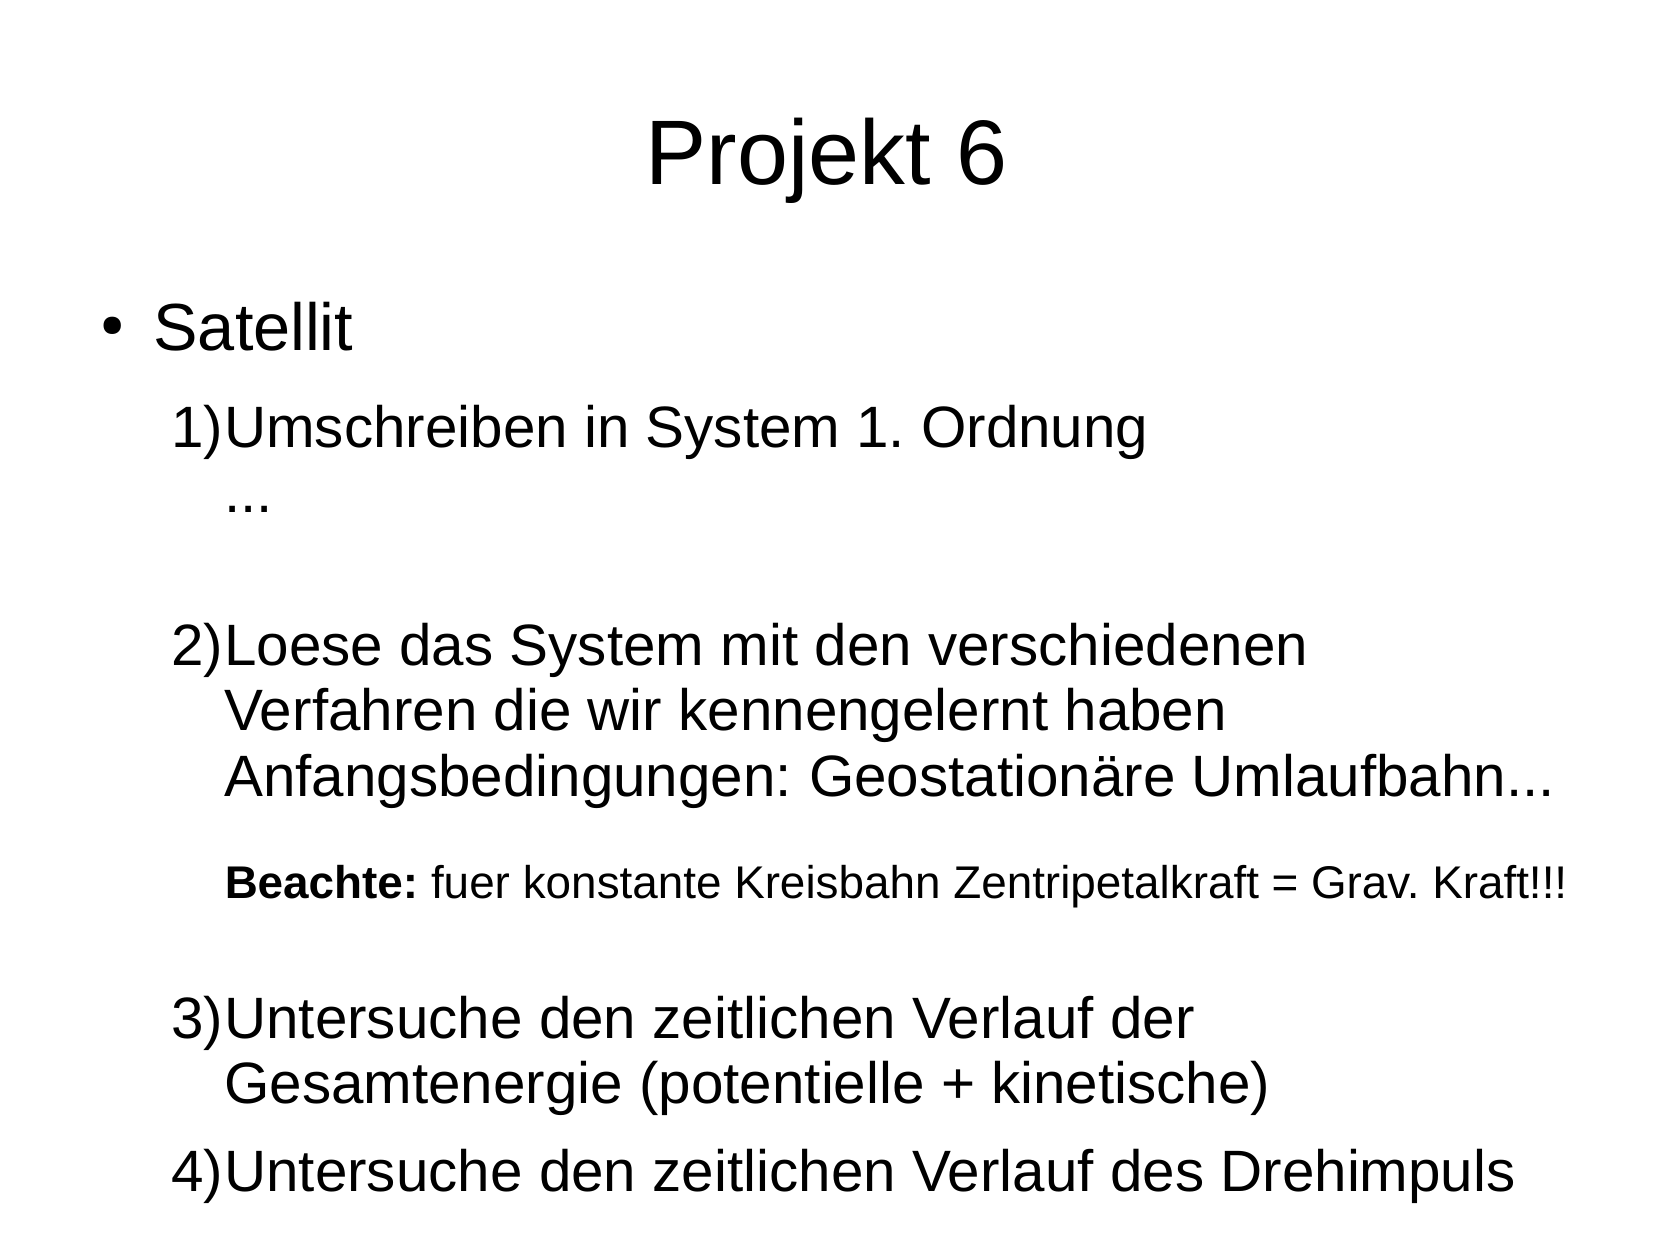

# Projekt 6
Satellit
Umschreiben in System 1. Ordnung
...
Loese das System mit den verschiedenen Verfahren die wir kennengelernt haben
Anfangsbedingungen: Geostationäre Umlaufbahn...
Untersuche den zeitlichen Verlauf der Gesamtenergie (potentielle + kinetische)
Untersuche den zeitlichen Verlauf des Drehimpuls
Beachte: fuer konstante Kreisbahn Zentripetalkraft = Grav. Kraft!!!